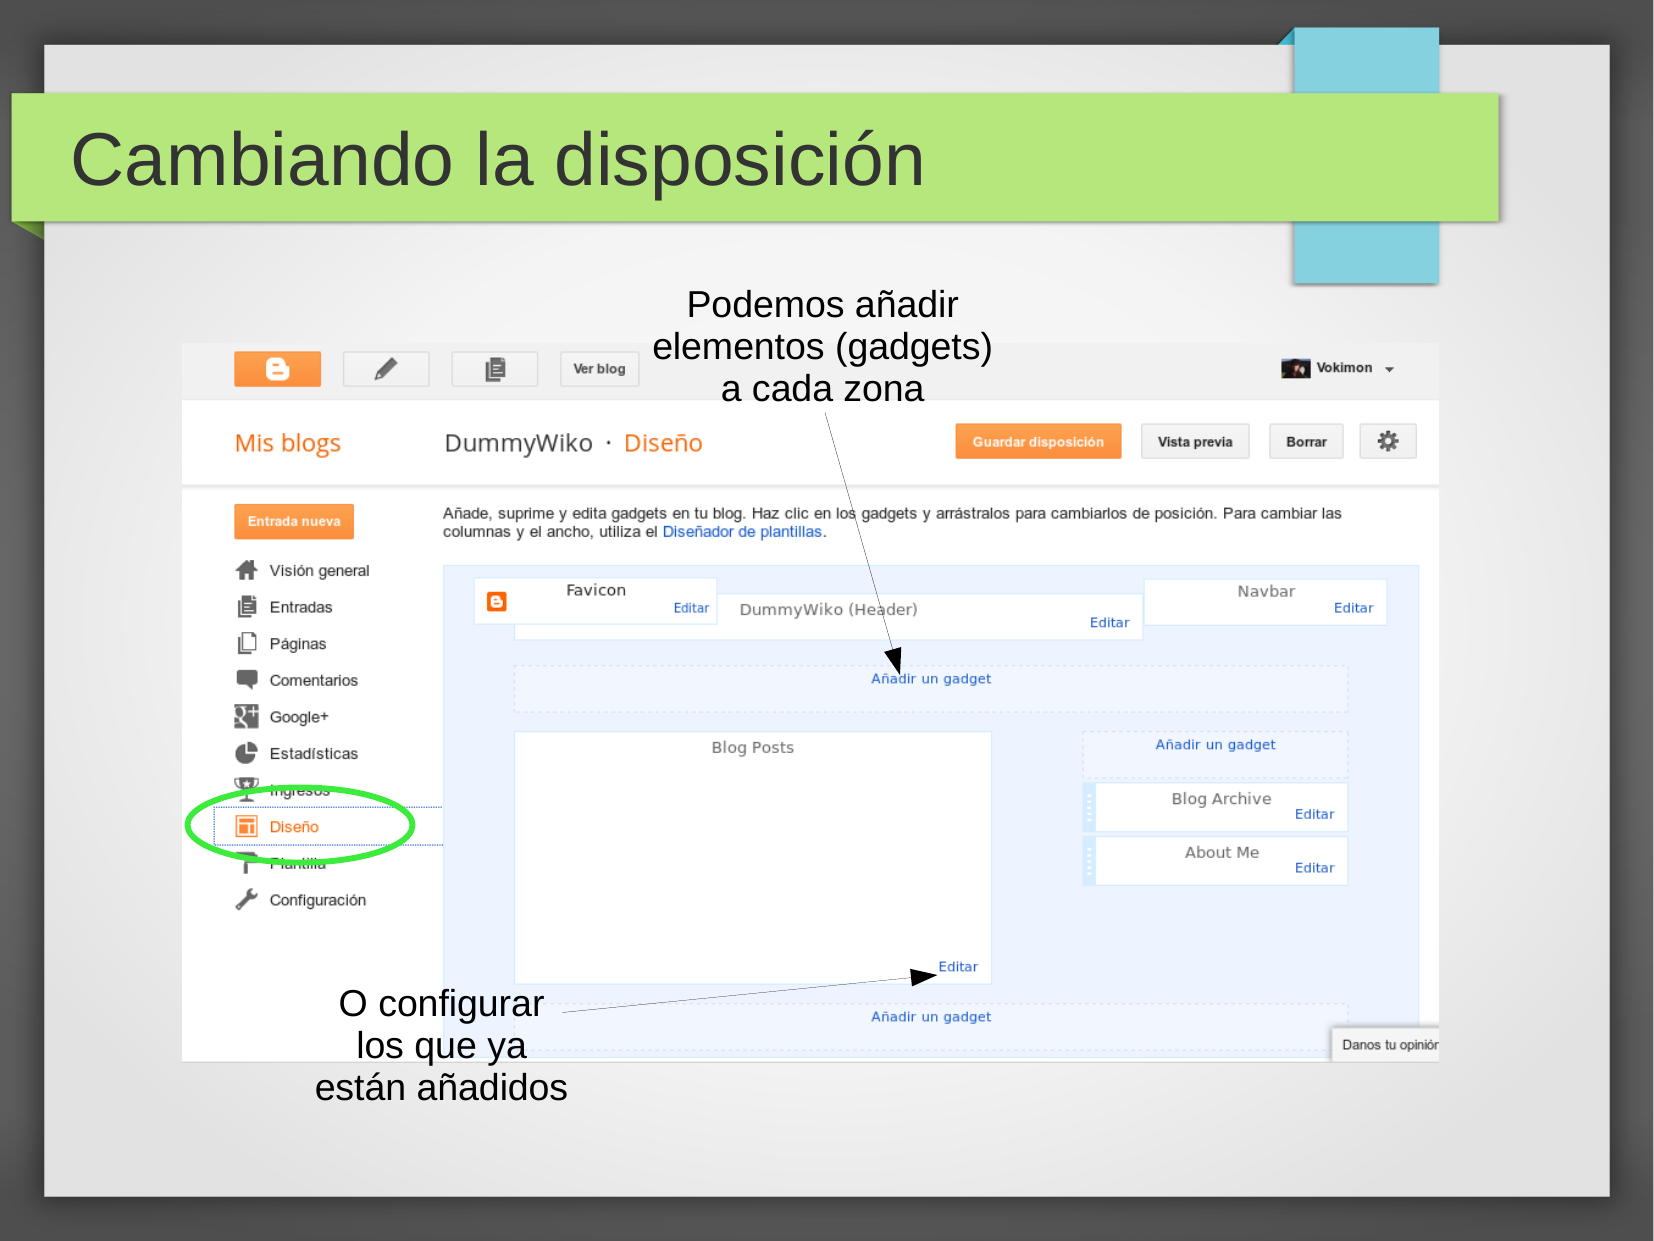

# Cambiando la disposición
Podemos añadir
elementos (gadgets)
a cada zona
O configurar
los que ya
están añadidos